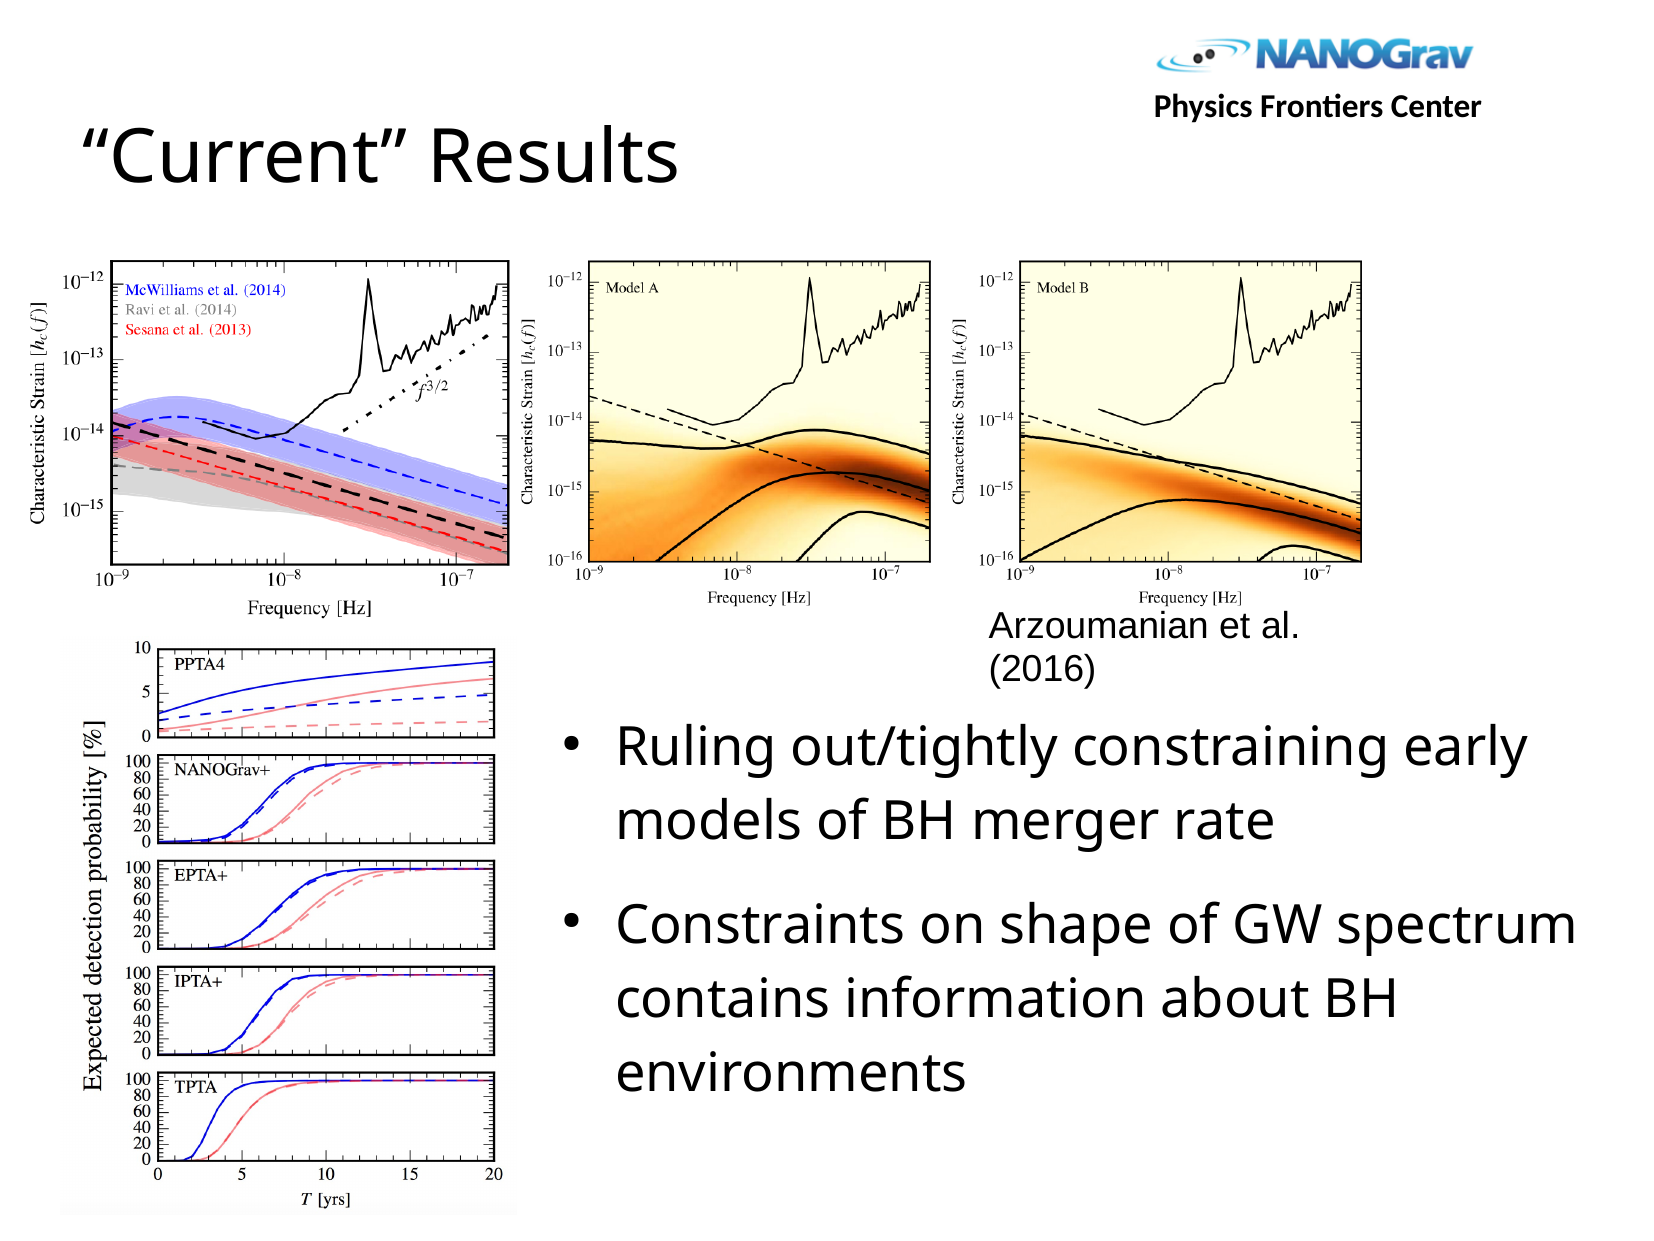

Physics Frontiers Center
# “Current” Results
Arzoumanian et al. (2016)
Ruling out/tightly constraining early models of BH merger rate
Constraints on shape of GW spectrum contains information about BH environments